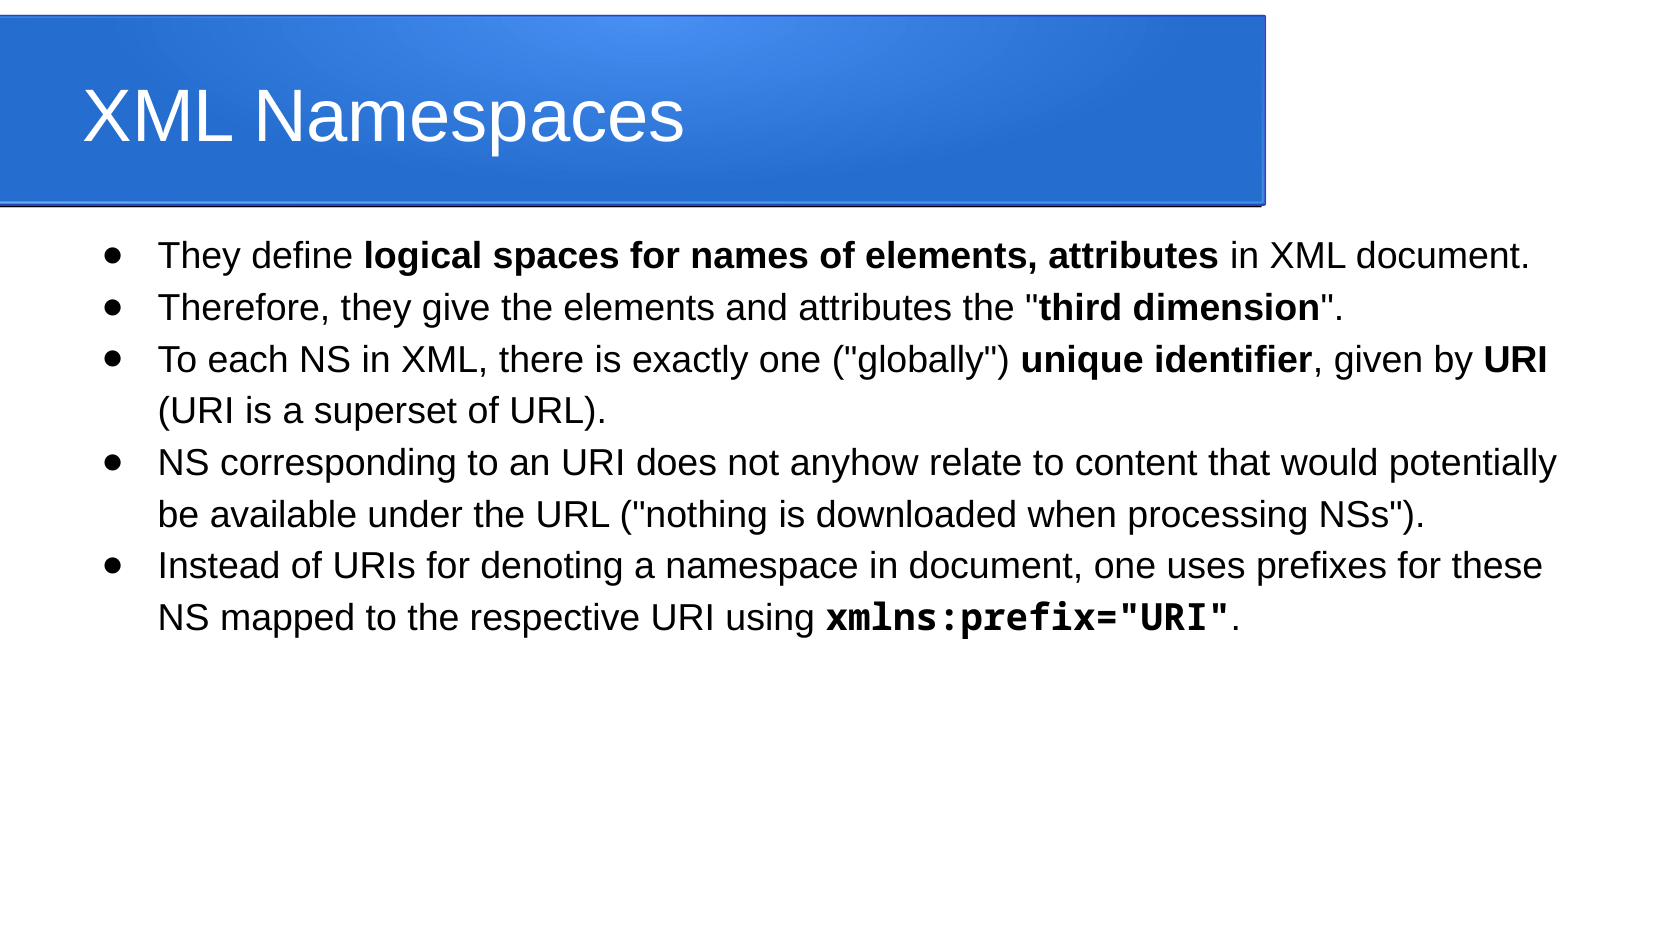

XML Namespaces
They define logical spaces for names of elements, attributes in XML document.
Therefore, they give the elements and attributes the "third dimension".
To each NS in XML, there is exactly one ("globally") unique identifier, given by URI (URI is a superset of URL).
NS corresponding to an URI does not anyhow relate to content that would potentially be available under the URL ("nothing is downloaded when processing NSs").
Instead of URIs for denoting a namespace in document, one uses prefixes for these NS mapped to the respective URI using xmlns:prefix="URI".